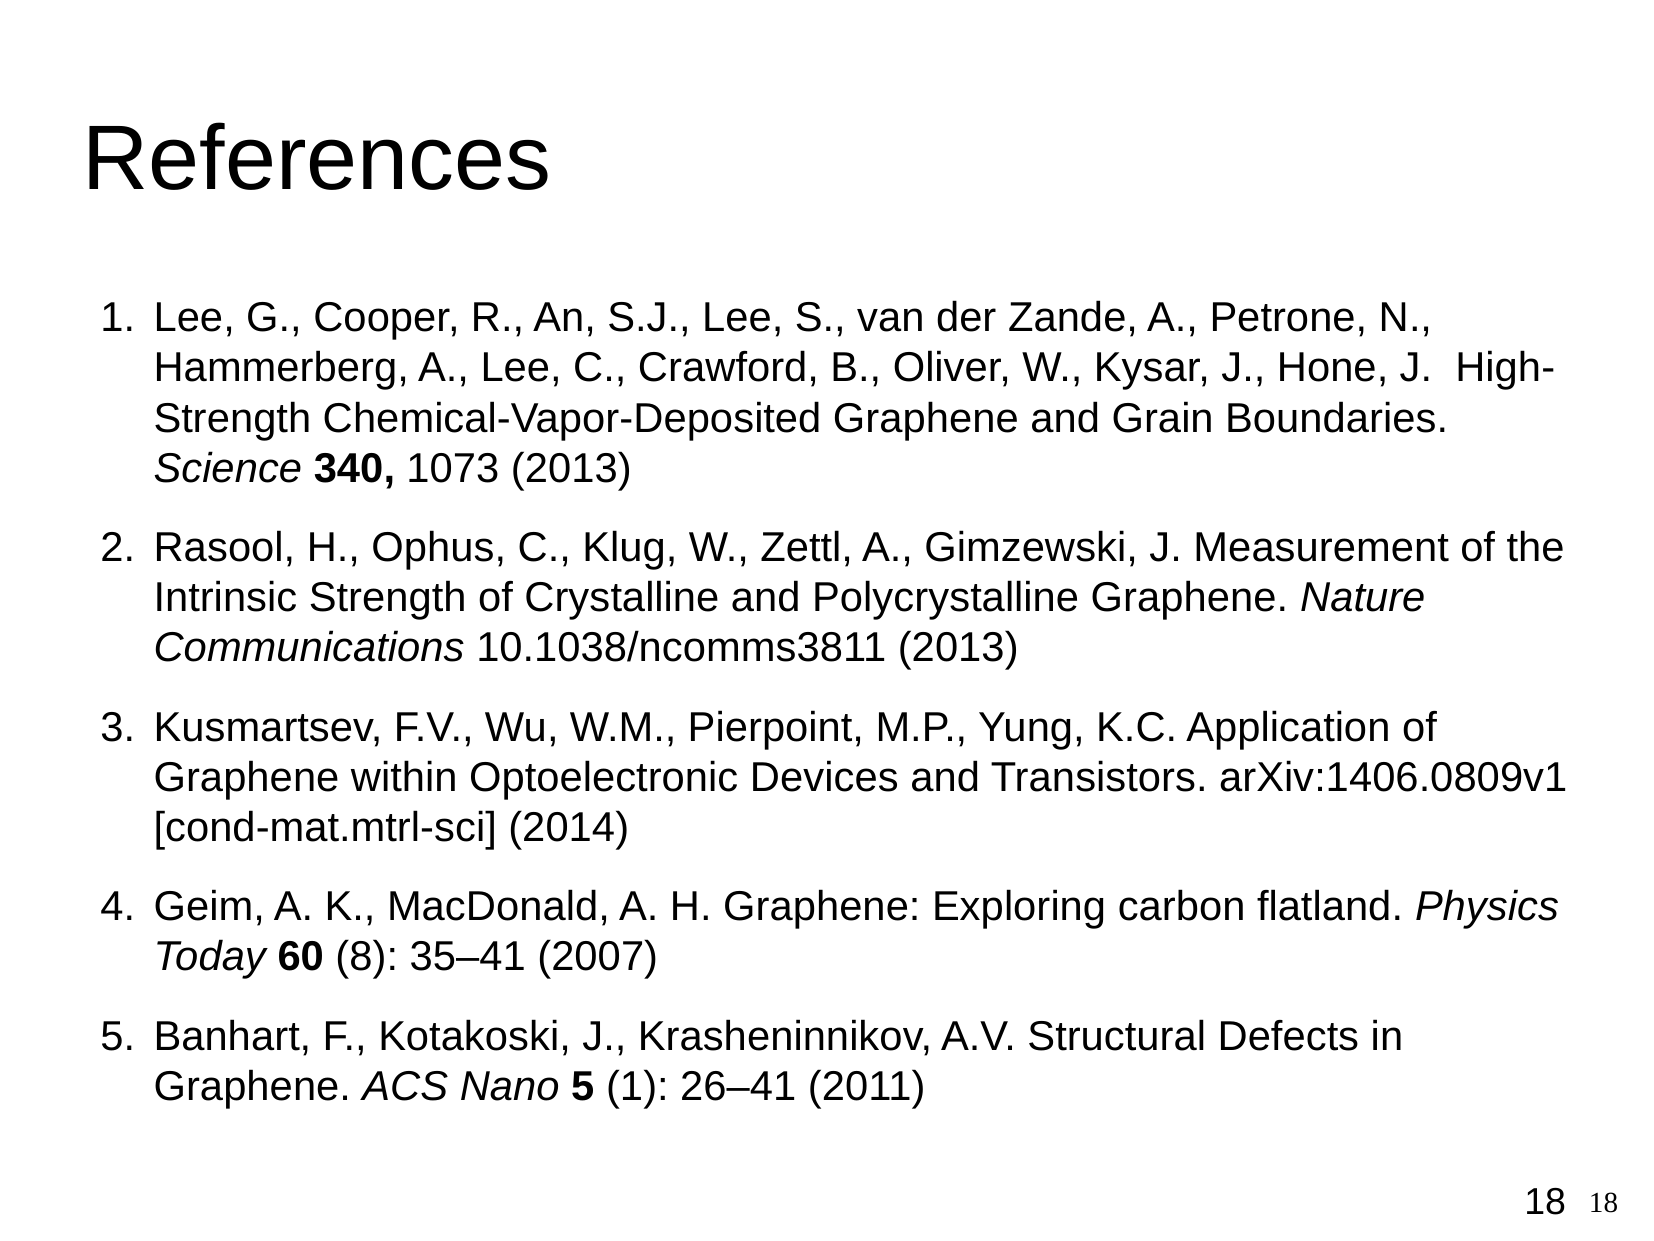

# References
Lee, G., Cooper, R., An, S.J., Lee, S., van der Zande, A., Petrone, N., Hammerberg, A., Lee, C., Crawford, B., Oliver, W., Kysar, J., Hone, J. High-Strength Chemical-Vapor-Deposited Graphene and Grain Boundaries. Science 340, 1073 (2013)
Rasool, H., Ophus, C., Klug, W., Zettl, A., Gimzewski, J. Measurement of the Intrinsic Strength of Crystalline and Polycrystalline Graphene. Nature Communications 10.1038/ncomms3811 (2013)
Kusmartsev, F.V., Wu, W.M., Pierpoint, M.P., Yung, K.C. Application of Graphene within Optoelectronic Devices and Transistors. arXiv:1406.0809v1 [cond-mat.mtrl-sci] (2014)
Geim, A. K., MacDonald, A. H. Graphene: Exploring carbon flatland. Physics Today 60 (8): 35–41 (2007)
Banhart, F., Kotakoski, J., Krasheninnikov, A.V. Structural Defects in Graphene. ACS Nano 5 (1): 26–41 (2011)